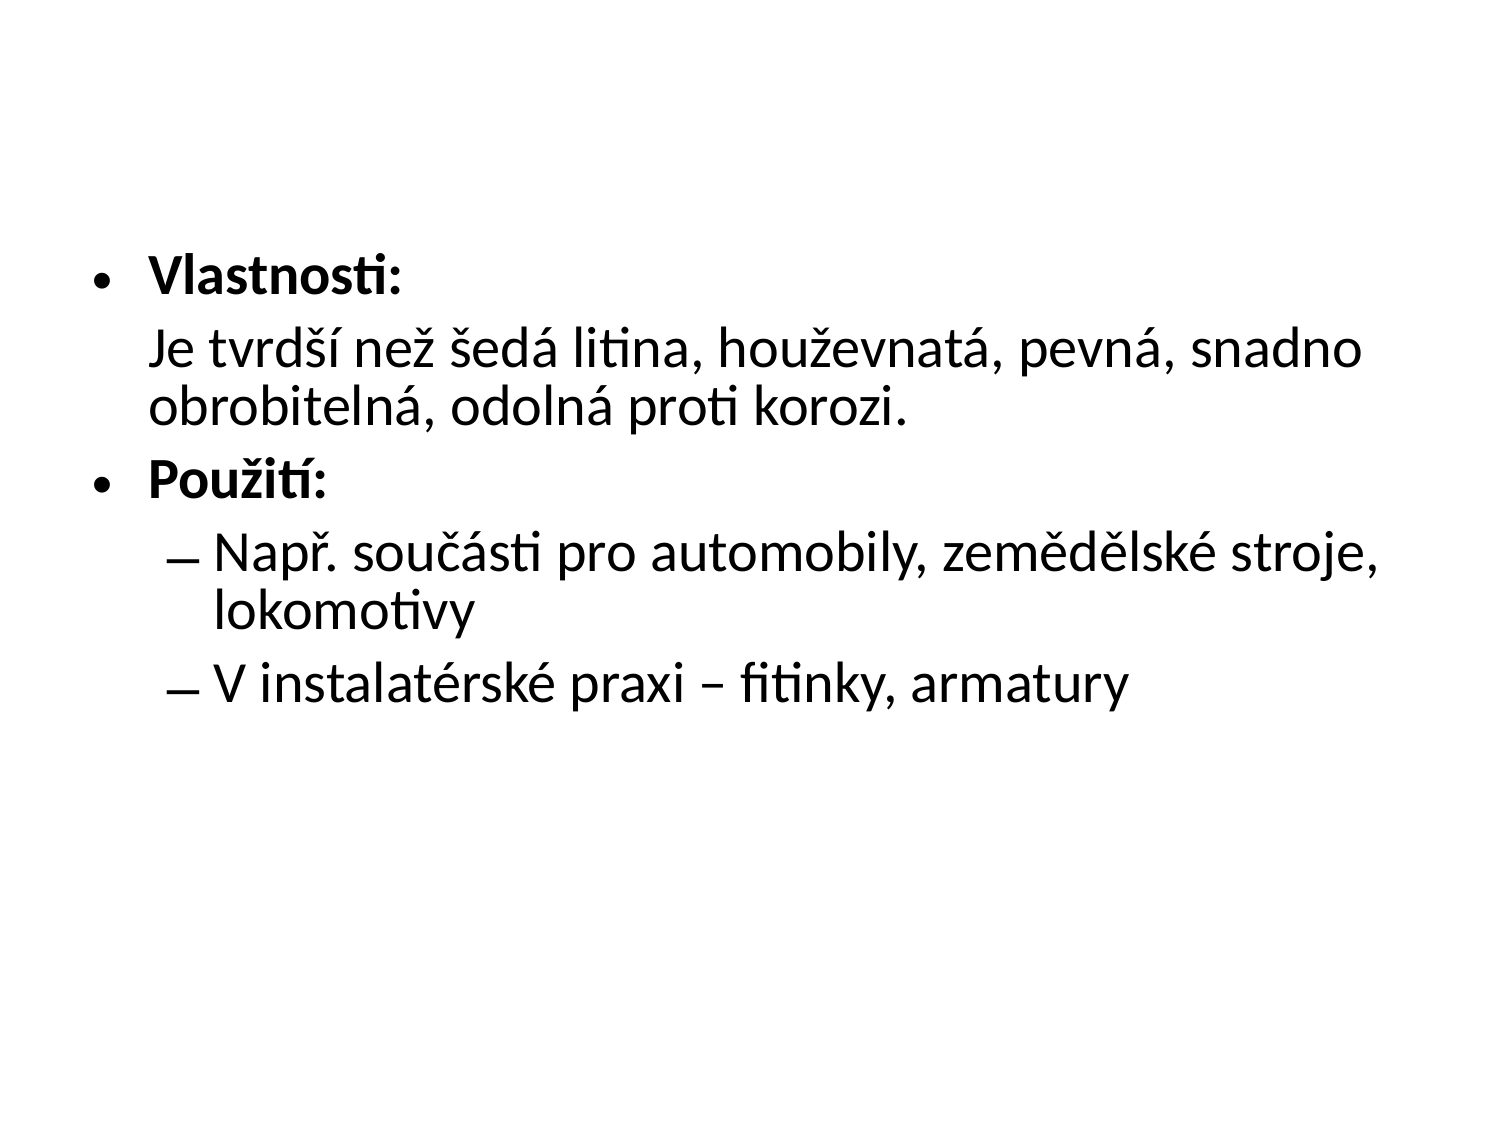

#
Vlastnosti:
	Je tvrdší než šedá litina, houževnatá, pevná, snadno obrobitelná, odolná proti korozi.
Použití:
Např. součásti pro automobily, zemědělské stroje, lokomotivy
V instalatérské praxi – fitinky, armatury